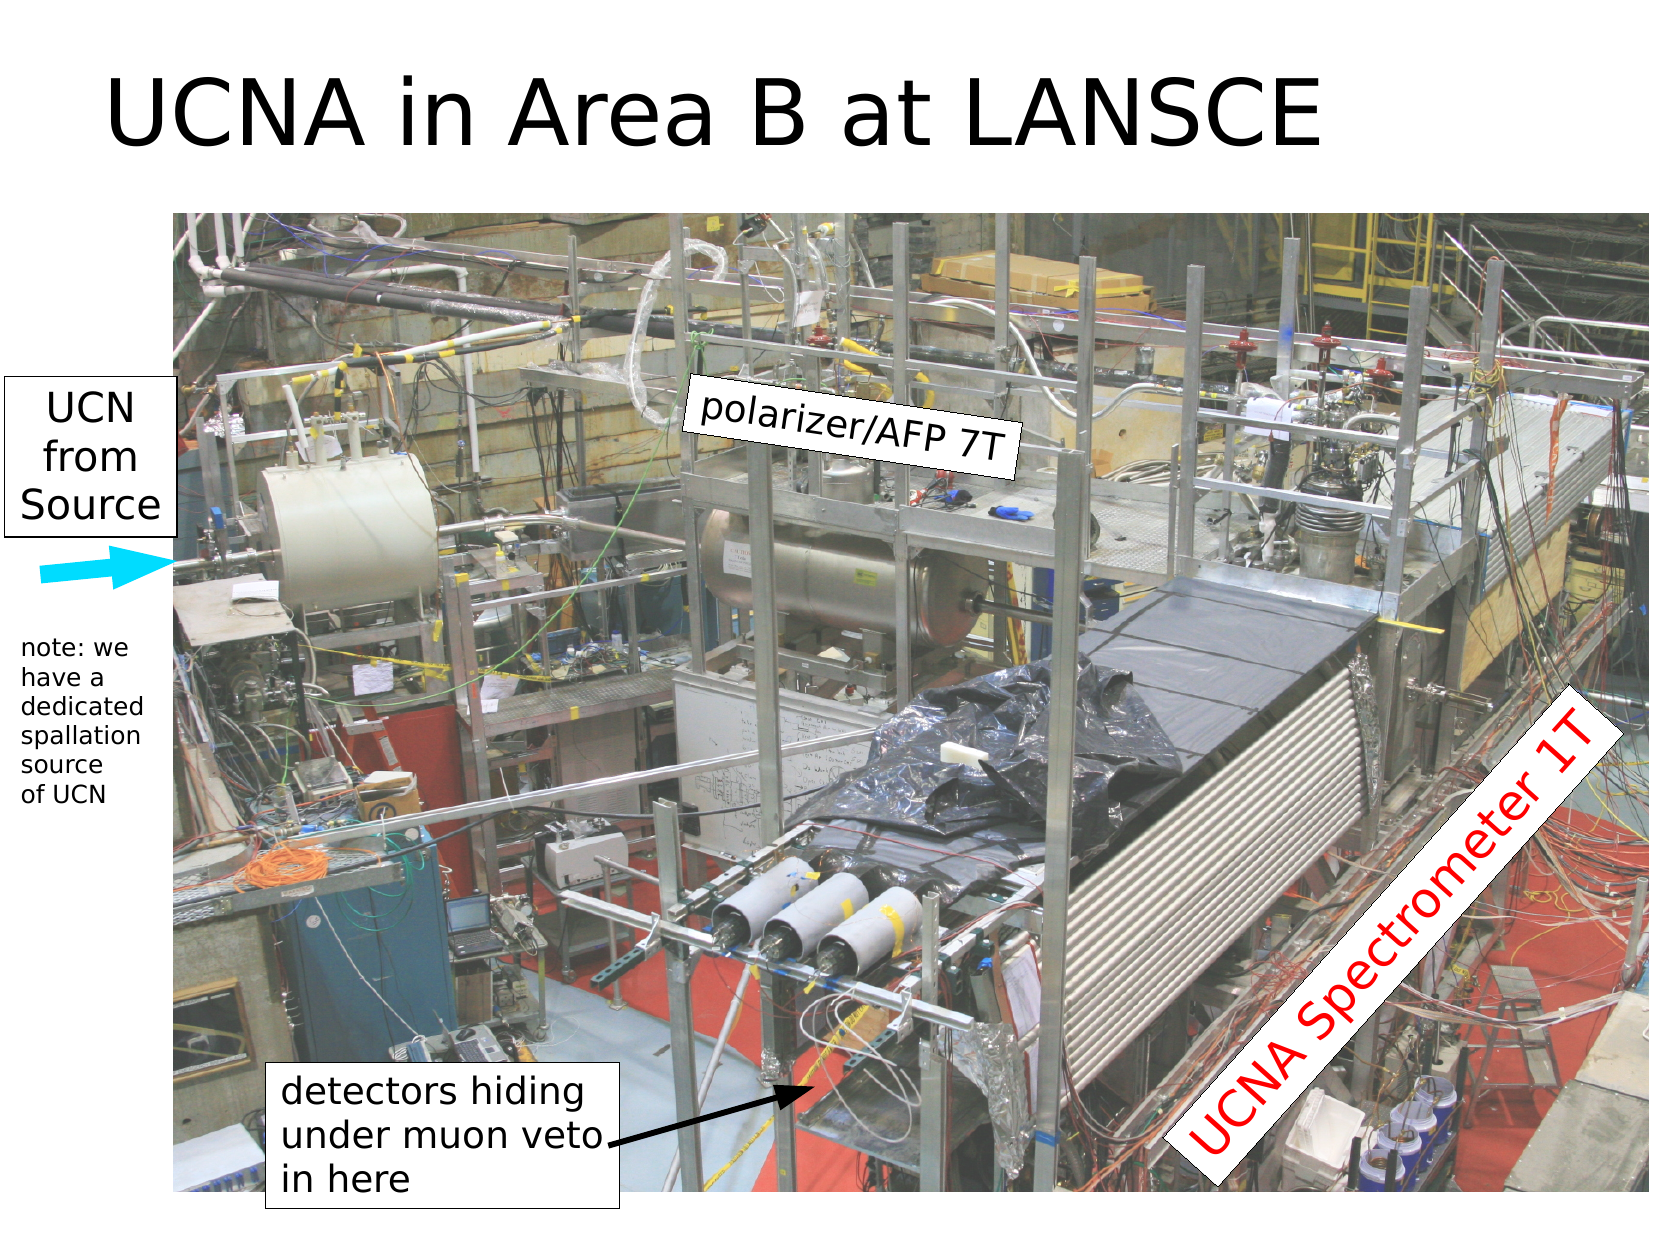

UCNA in Area B at LANSCE
UCN
from
Source
polarizer/AFP 7T
note: we
have a
dedicated
spallation
source
of UCN
UCNA Spectrometer 1T
detectors hiding
under muon veto
in here